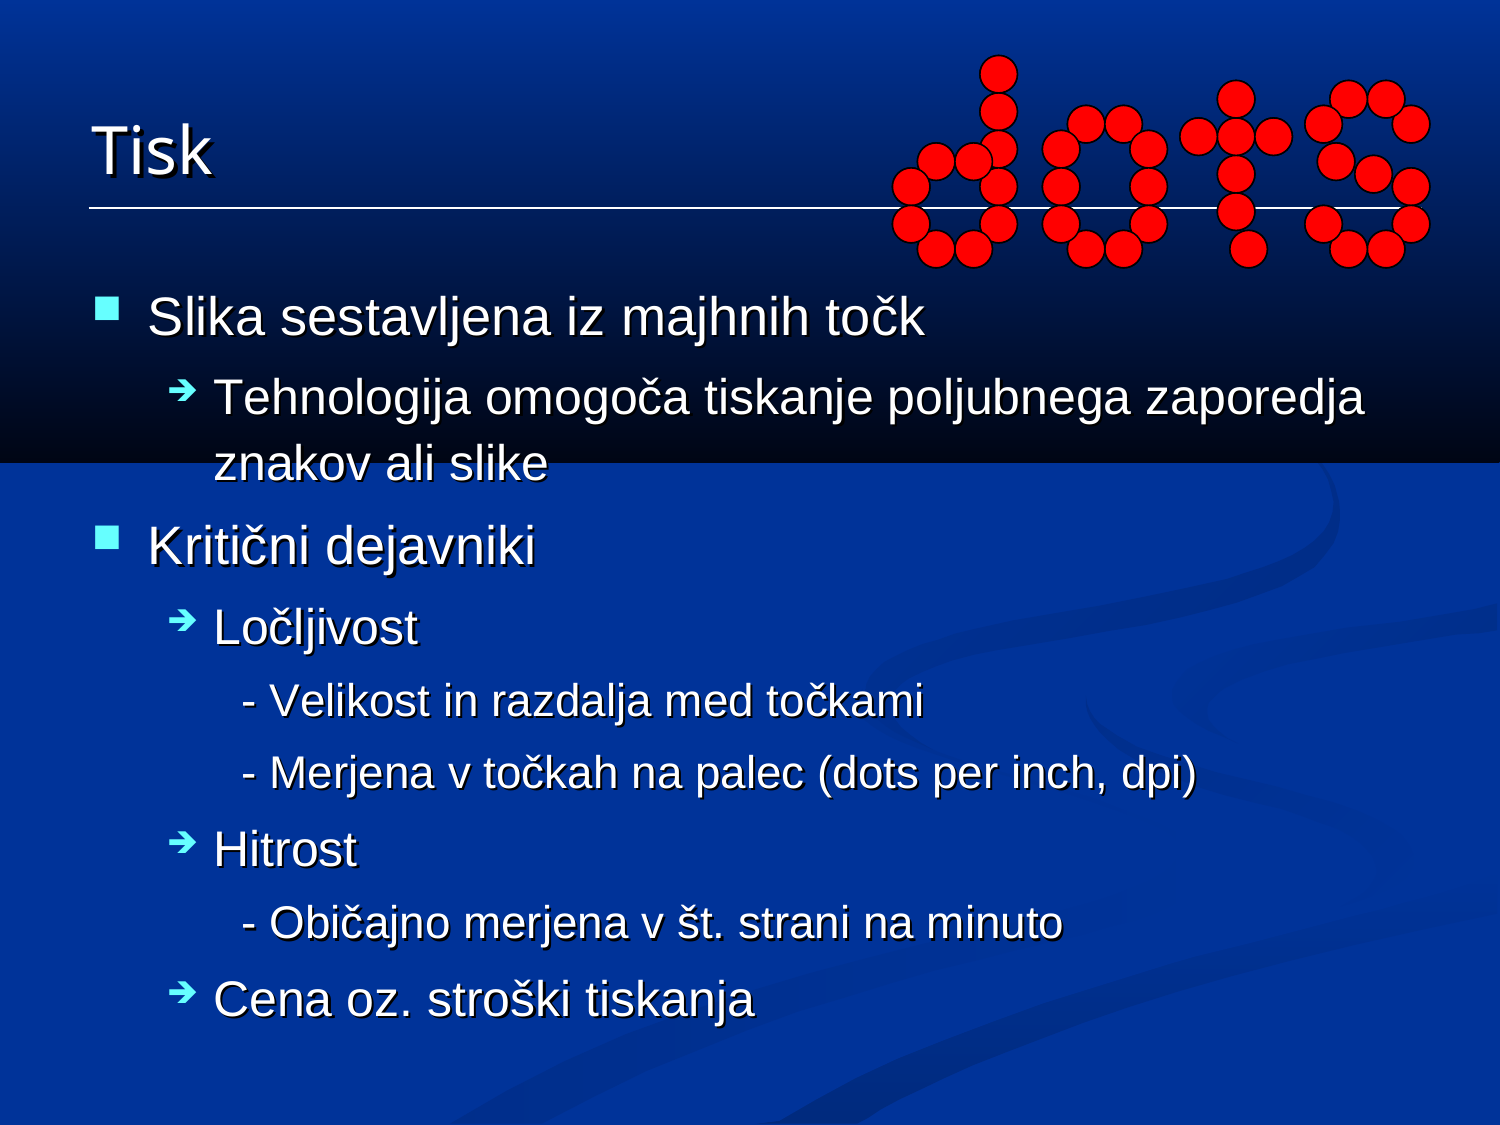

Tisk
# Slika sestavljena iz majhnih točk
Tehnologija omogoča tiskanje poljubnega zaporedja znakov ali slike
Kritični dejavniki
Ločljivost
- Velikost in razdalja med točkami
- Merjena v točkah na palec (dots per inch, dpi)
Hitrost
- Običajno merjena v št. strani na minuto
Cena oz. stroški tiskanja